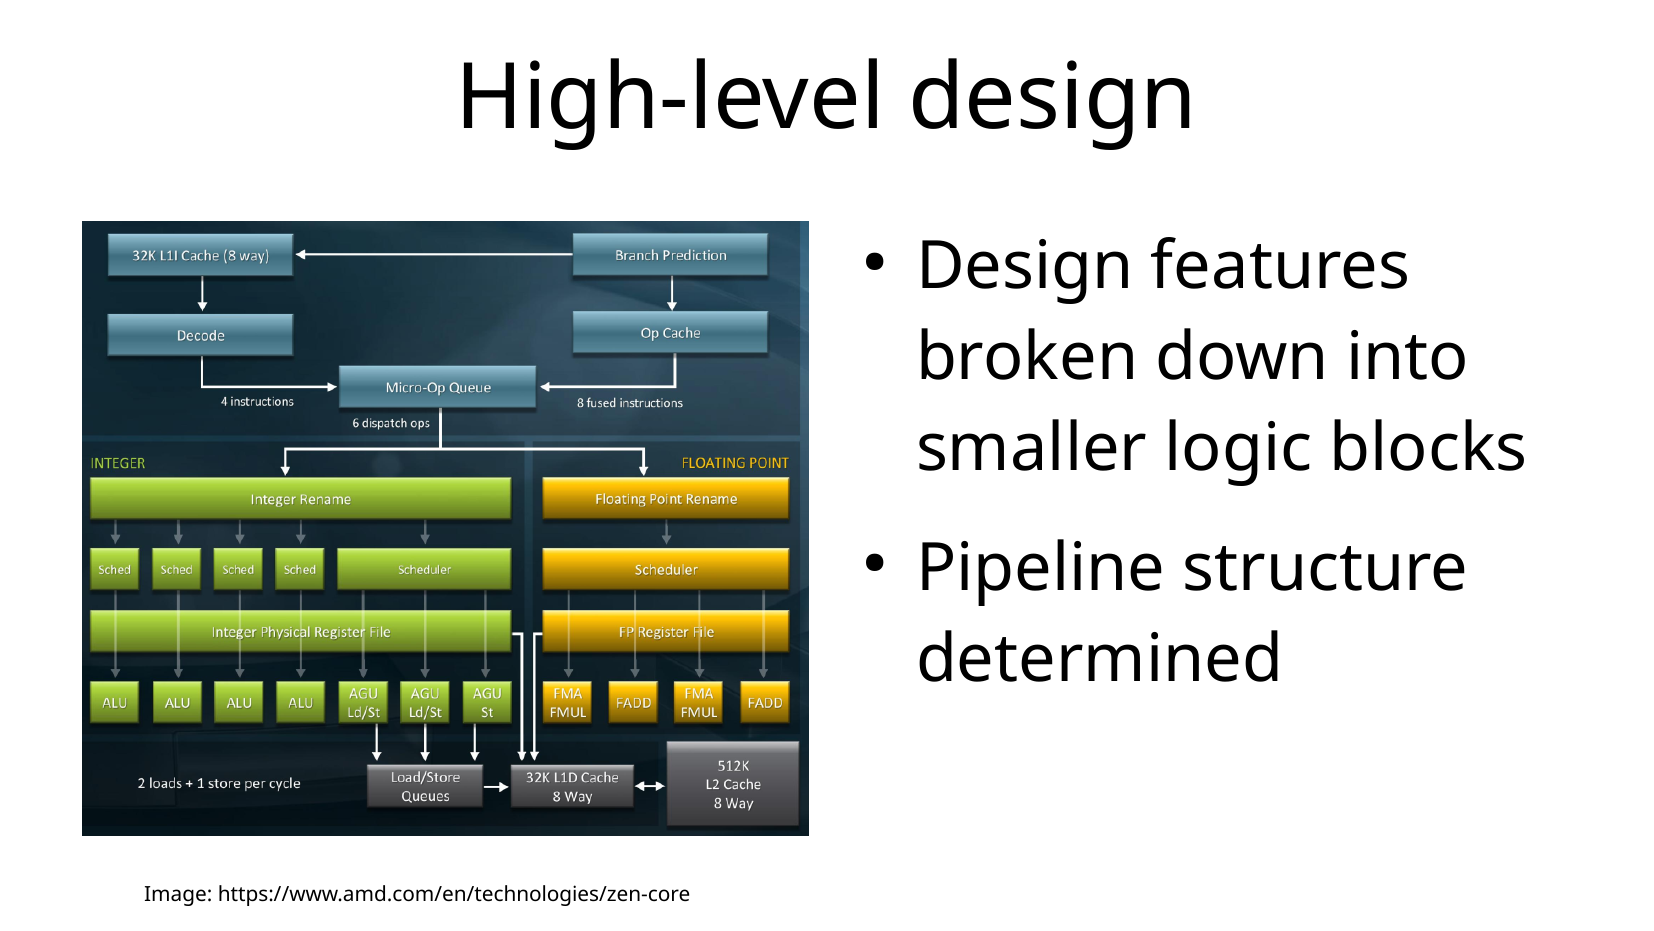

# High-level design
Design features broken down into smaller logic blocks
Pipeline structure determined
Image: https://www.amd.com/en/technologies/zen-core